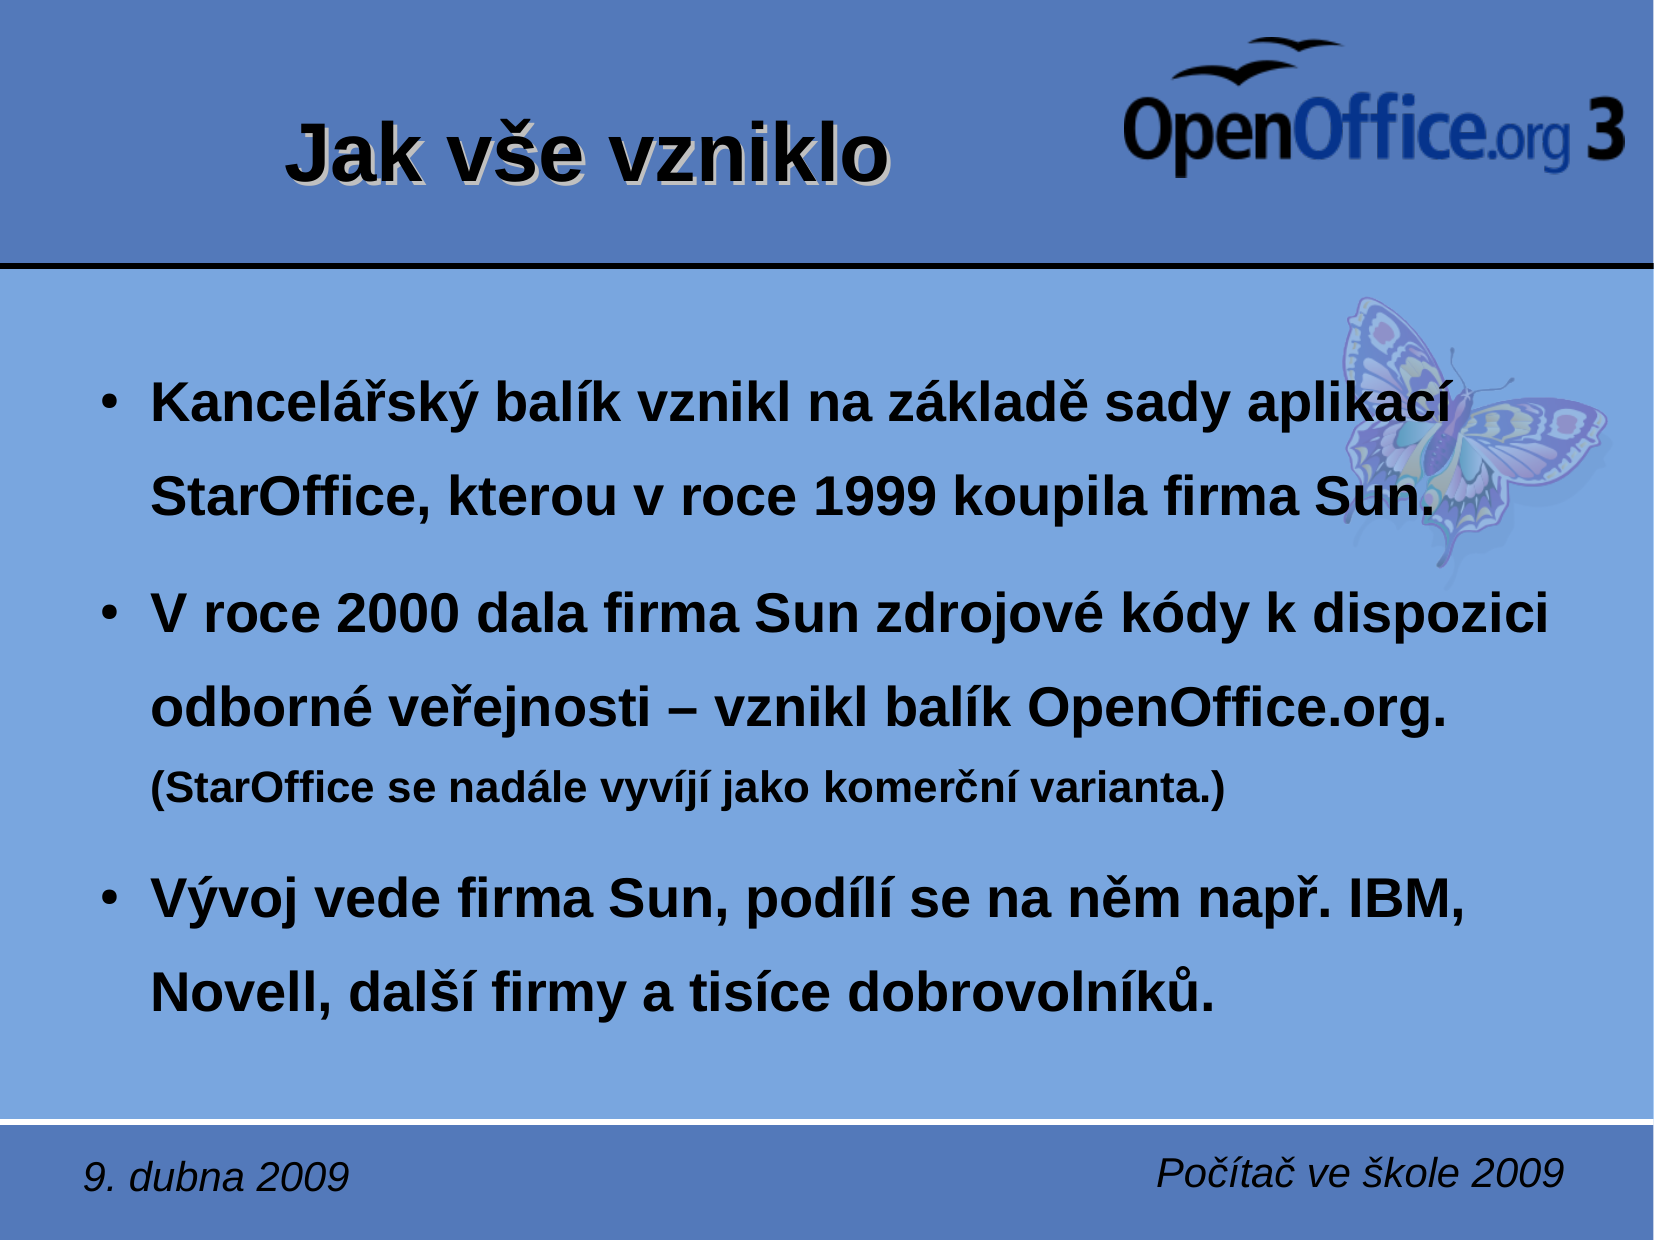

# Jak vše vzniklo
Kancelářský balík vznikl na základě sady aplikací StarOffice, kterou v roce 1999 koupila firma Sun.
V roce 2000 dala firma Sun zdrojové kódy k dispozici odborné veřejnosti – vznikl balík OpenOffice.org.
(StarOffice se nadále vyvíjí jako komerční varianta.)
Vývoj vede firma Sun, podílí se na něm např. IBM, Novell, další firmy a tisíce dobrovolníků.
Počítač ve škole 2009
9. dubna 2009